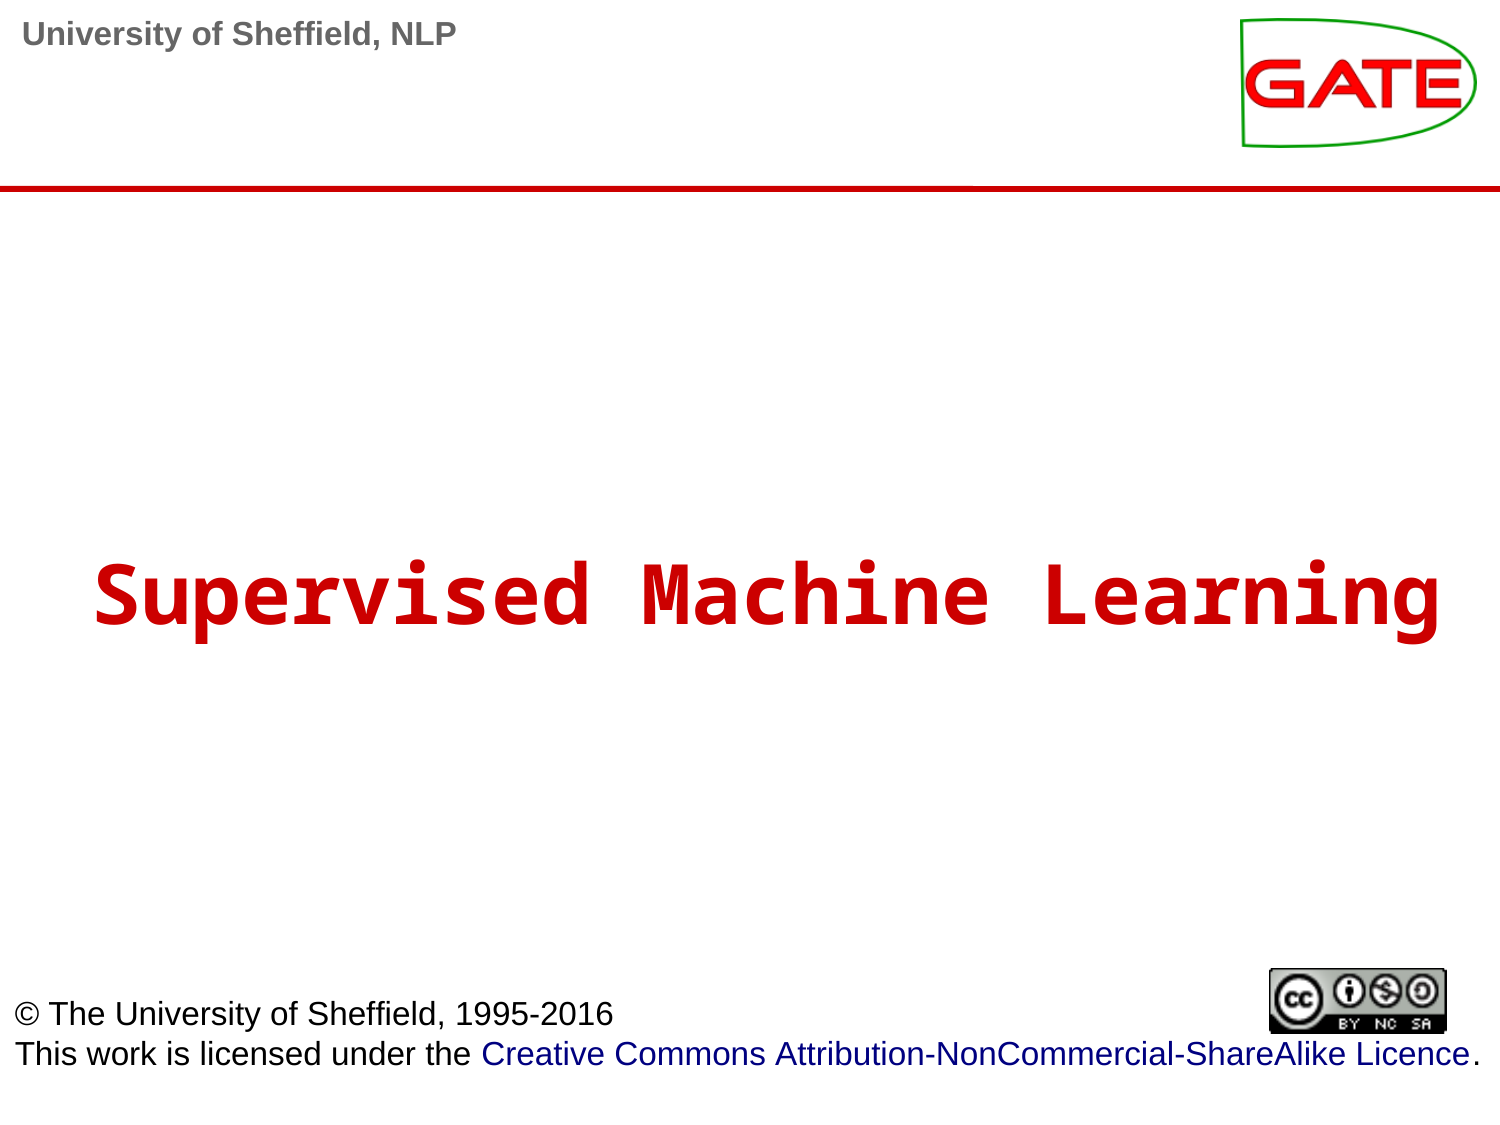

Supervised Machine Learning
© The University of Sheffield, 1995-2016
This work is licensed under the Creative Commons Attribution-NonCommercial-ShareAlike Licence.